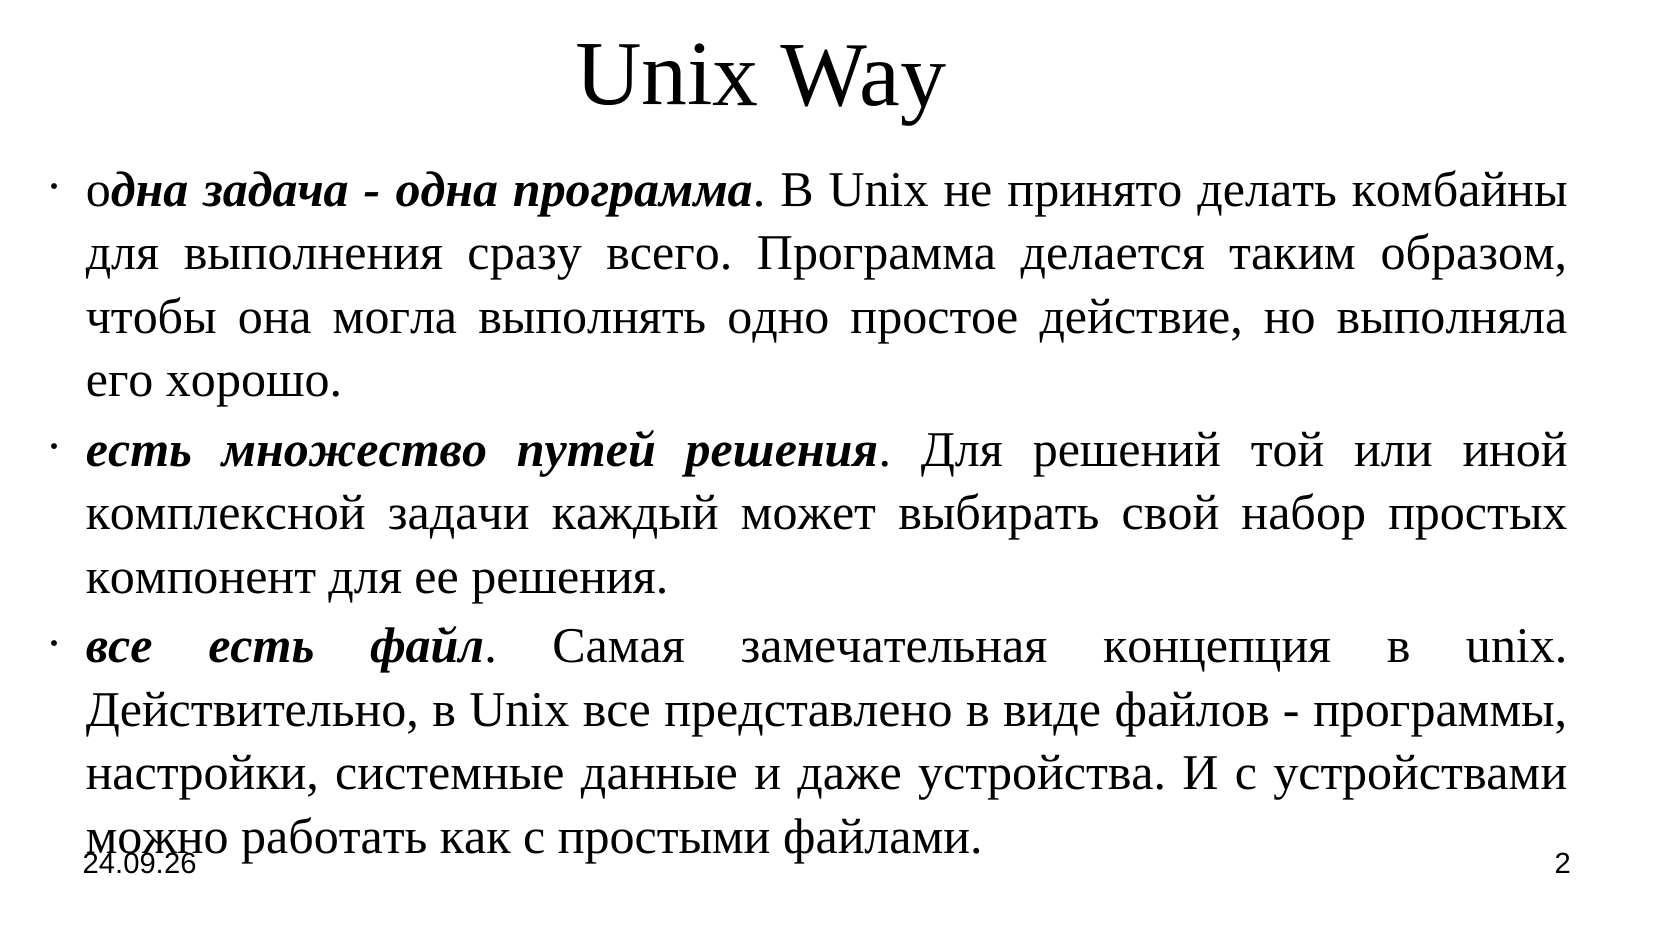

# Unix Way
одна задача - одна программа. В Unix не принято делать комбайны для выполнения сразу всего. Программа делается таким образом, чтобы она могла выполнять одно простое действие, но выполняла его хорошо.
есть множество путей решения. Для решений той или иной комплексной задачи каждый может выбирать свой набор простых компонент для ее решения.
все есть файл. Самая замечательная концепция в unix. Действительно, в Unix все представлено в виде файлов - программы, настройки, системные данные и даже устройства. И с устройствами можно работать как с простыми файлами.
2